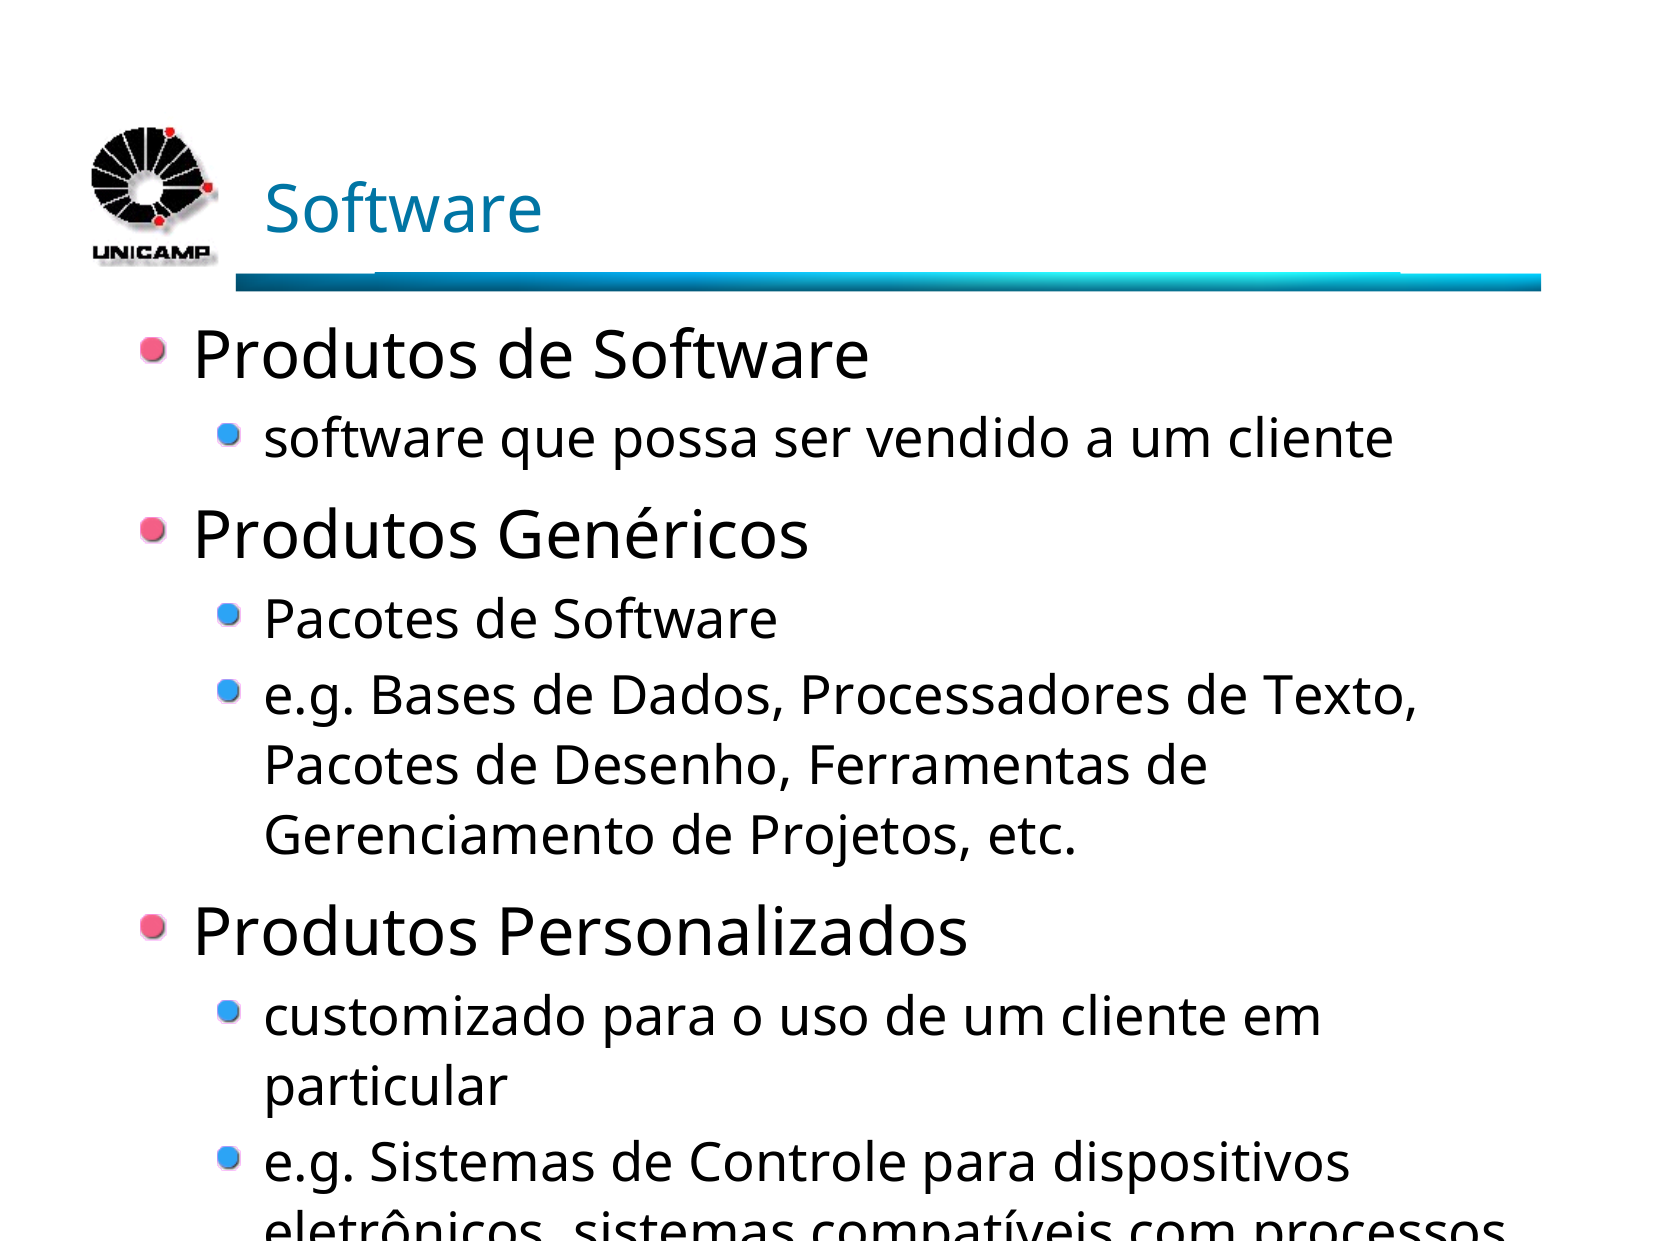

# Software
Produtos de Software
software que possa ser vendido a um cliente
Produtos Genéricos
Pacotes de Software
e.g. Bases de Dados, Processadores de Texto, Pacotes de Desenho, Ferramentas de Gerenciamento de Projetos, etc.
Produtos Personalizados
customizado para o uso de um cliente em particular
e.g. Sistemas de Controle para dispositivos eletrônicos, sistemas compatíveis com processos de negócios, etc.